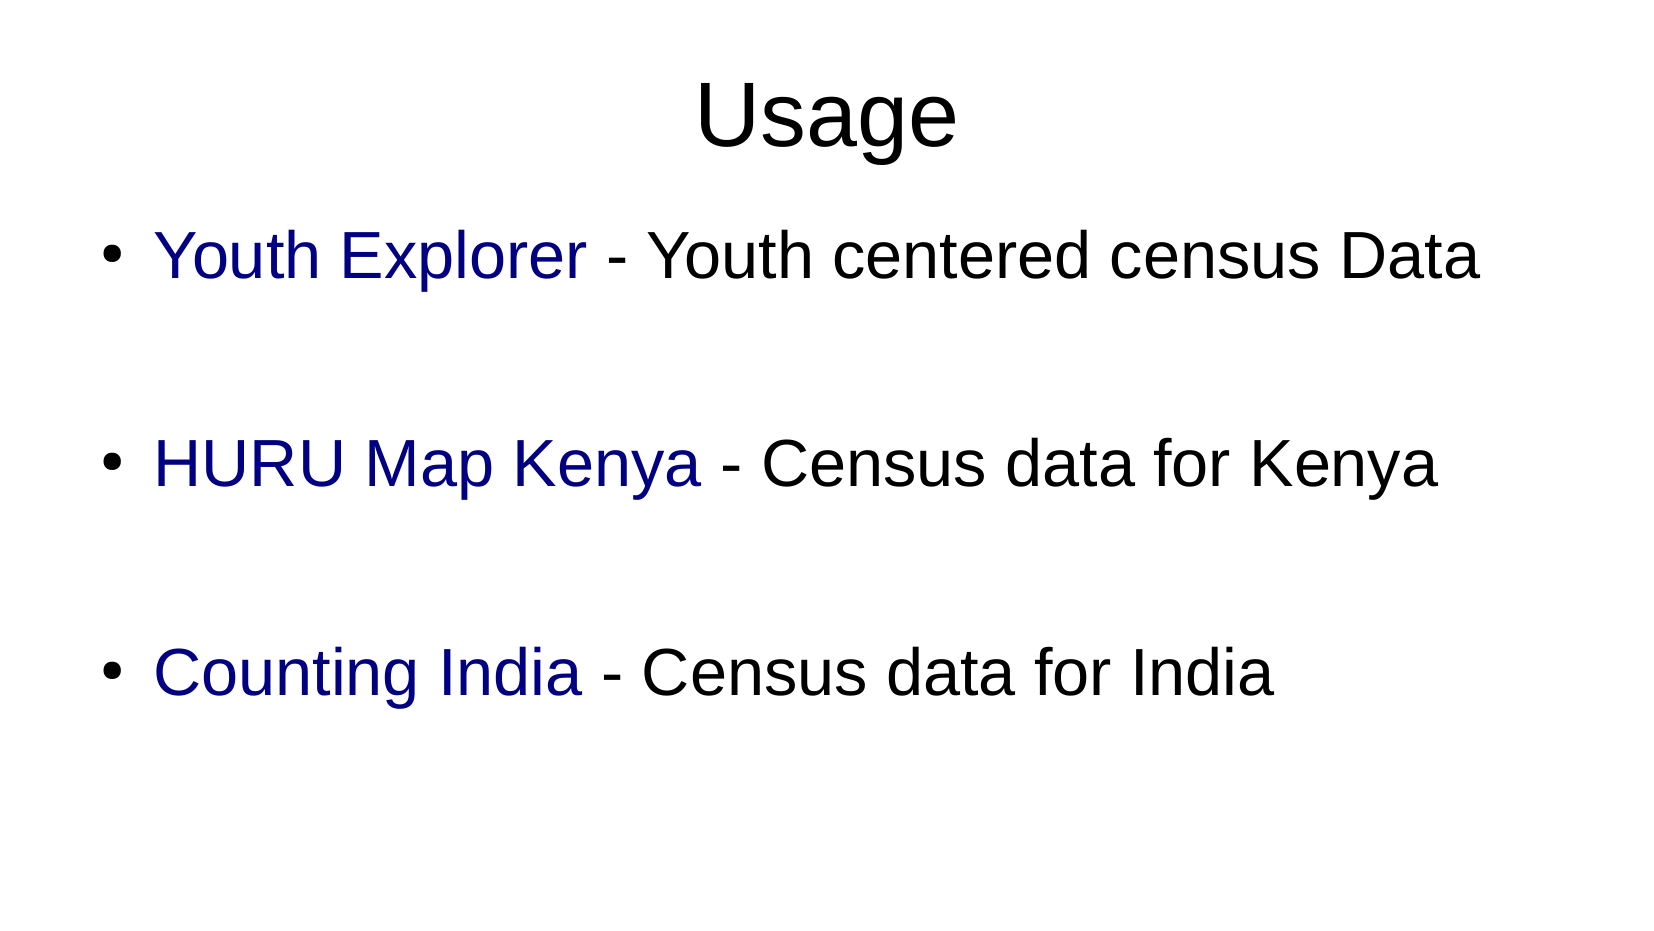

# Usage
Youth Explorer - Youth centered census Data
HURU Map Kenya - Census data for Kenya
Counting India - Census data for India